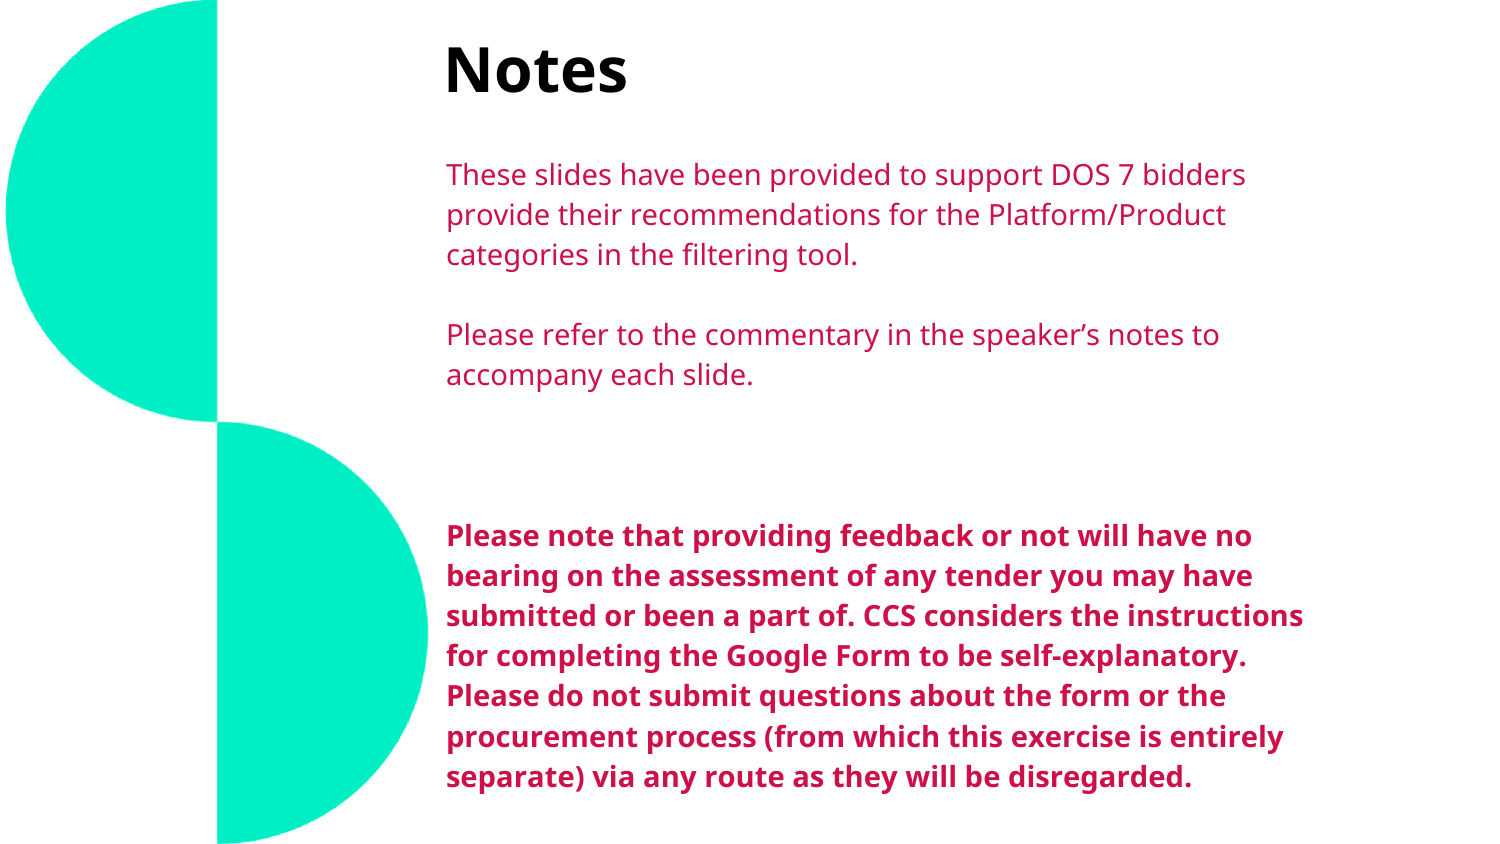

Notes
# These slides have been provided to support DOS 7 bidders provide their recommendations for the Platform/Product categories in the filtering tool. Please refer to the commentary in the speaker’s notes to accompany each slide. Please note that providing feedback or not will have no bearing on the assessment of any tender you may have submitted or been a part of. CCS considers the instructions for completing the Google Form to be self-explanatory. Please do not submit questions about the form or the procurement process (from which this exercise is entirely separate) via any route as they will be disregarded.